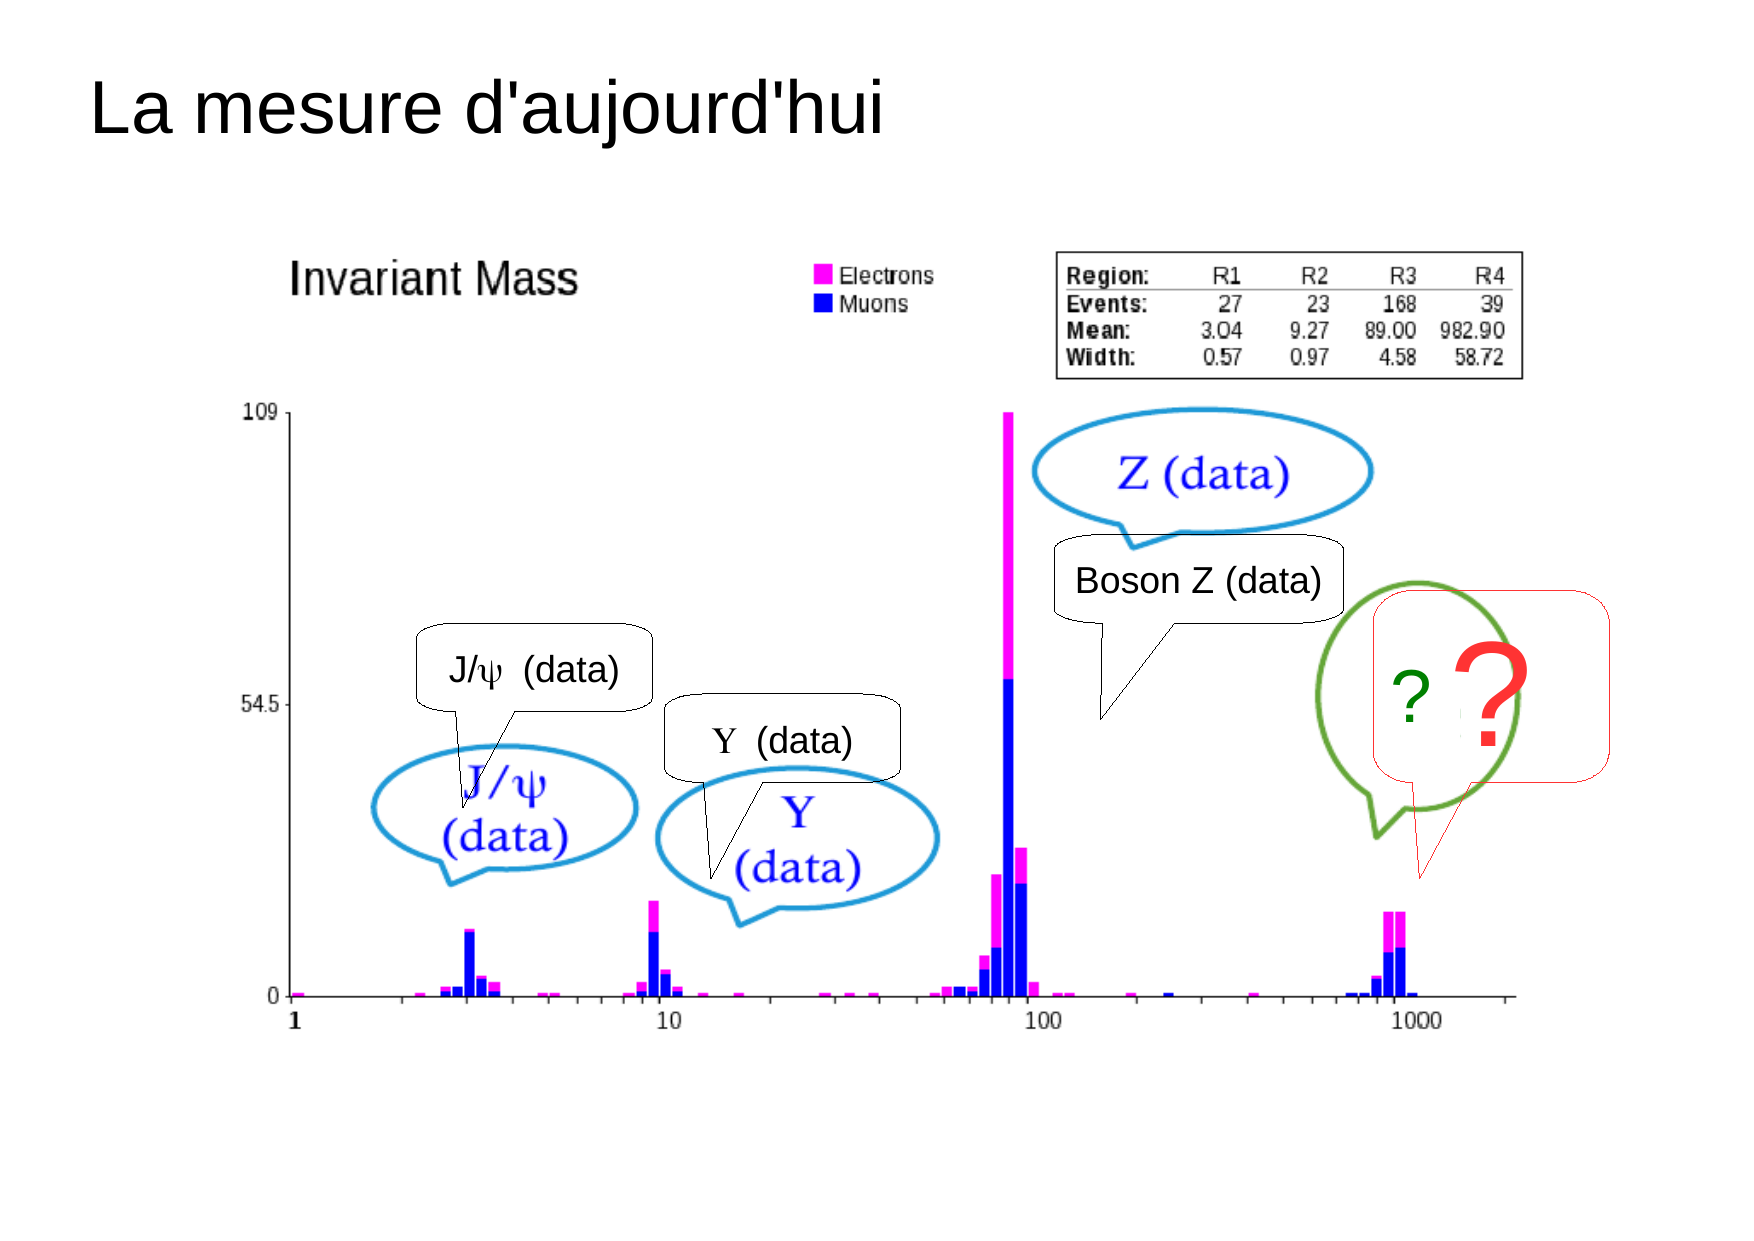

# La mesure d'aujourd'hui
Boson Z (data)
?
?
J/y (data)
U (data)